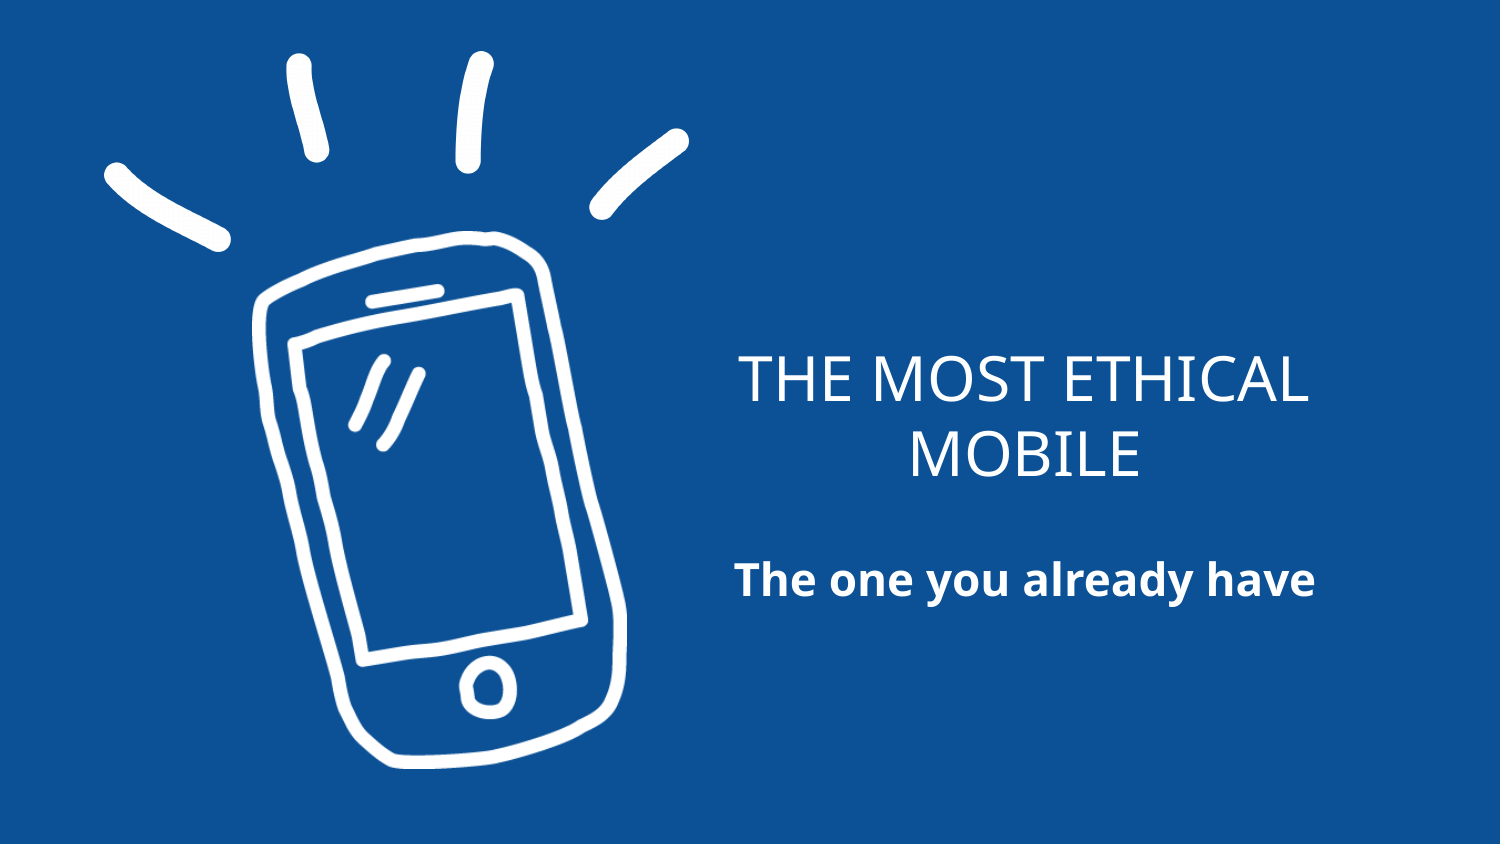

THE MOST ETHICAL MOBILE
The one you already have